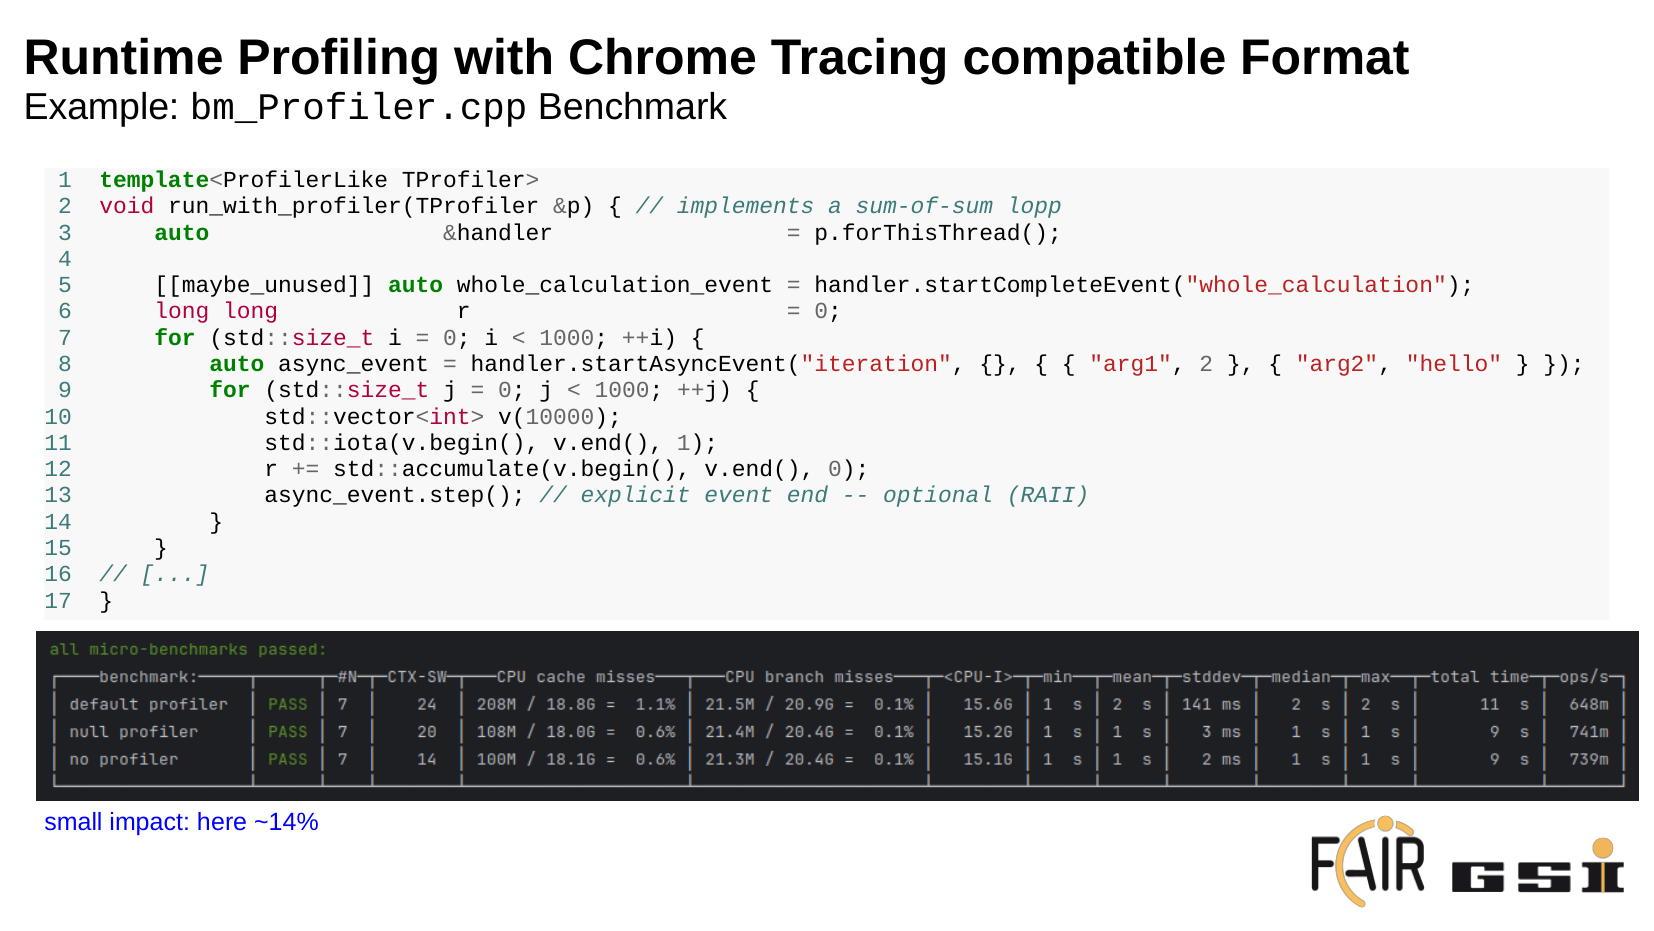

# Runtime Profiling with Chrome Tracing compatible Format Example: bm_Profiler.cpp Benchmark
 1 template<ProfilerLike TProfiler>
 2 void run_with_profiler(TProfiler &p) { // implements a sum-of-sum lopp
 3 auto &handler = p.forThisThread();
 4
 5 [[maybe_unused]] auto whole_calculation_event = handler.startCompleteEvent("whole_calculation");
 6 long long r = 0;
 7 for (std::size_t i = 0; i < 1000; ++i) {
 8 auto async_event = handler.startAsyncEvent("iteration", {}, { { "arg1", 2 }, { "arg2", "hello" } });
 9 for (std::size_t j = 0; j < 1000; ++j) {
10 std::vector<int> v(10000);
11 std::iota(v.begin(), v.end(), 1);
12 r += std::accumulate(v.begin(), v.end(), 0);
13 async_event.step(); // explicit event end -- optional (RAII)
14 }
15 }
16 // [...]
17 }
small impact: here ~14%